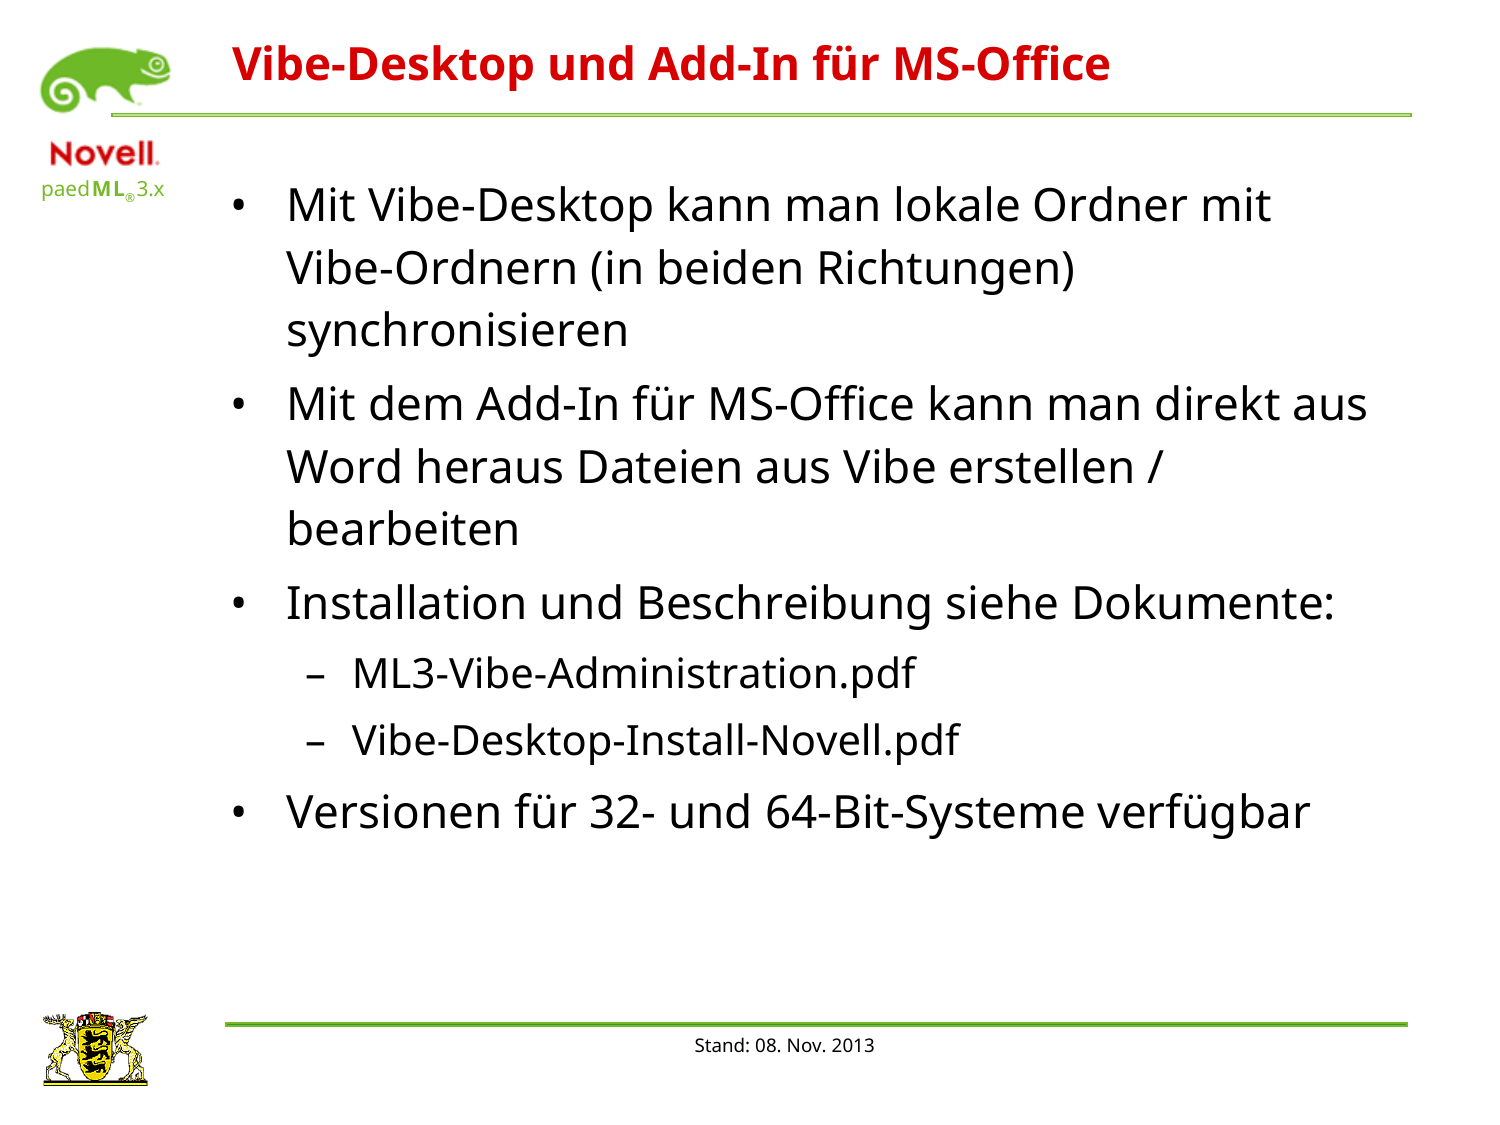

# Vibe-Desktop und Add-In für MS-Office
Mit Vibe-Desktop kann man lokale Ordner mit Vibe-Ordnern (in beiden Richtungen) synchronisieren
Mit dem Add-In für MS-Office kann man direkt aus Word heraus Dateien aus Vibe erstellen / bearbeiten
Installation und Beschreibung siehe Dokumente:
ML3-Vibe-Administration.pdf
Vibe-Desktop-Install-Novell.pdf
Versionen für 32- und 64-Bit-Systeme verfügbar
08. Nov. 2013